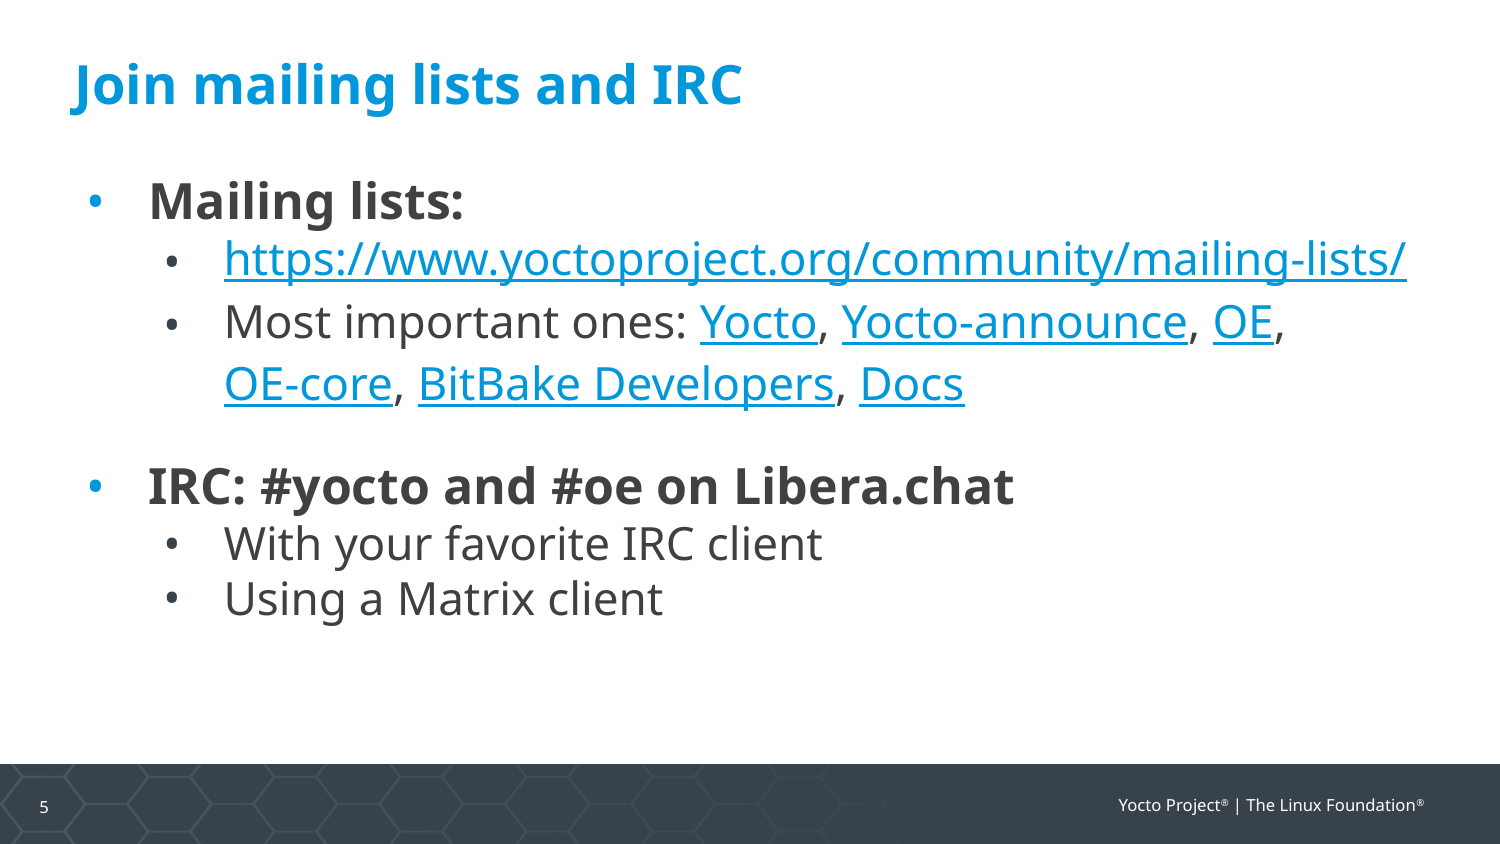

# Join mailing lists and IRC
Mailing lists:
https://www.yoctoproject.org/community/mailing-lists/
Most important ones: Yocto, Yocto-announce, OE, OE-core, BitBake Developers, Docs
IRC: #yocto and #oe on Libera.chat
With your favorite IRC client
Using a Matrix client